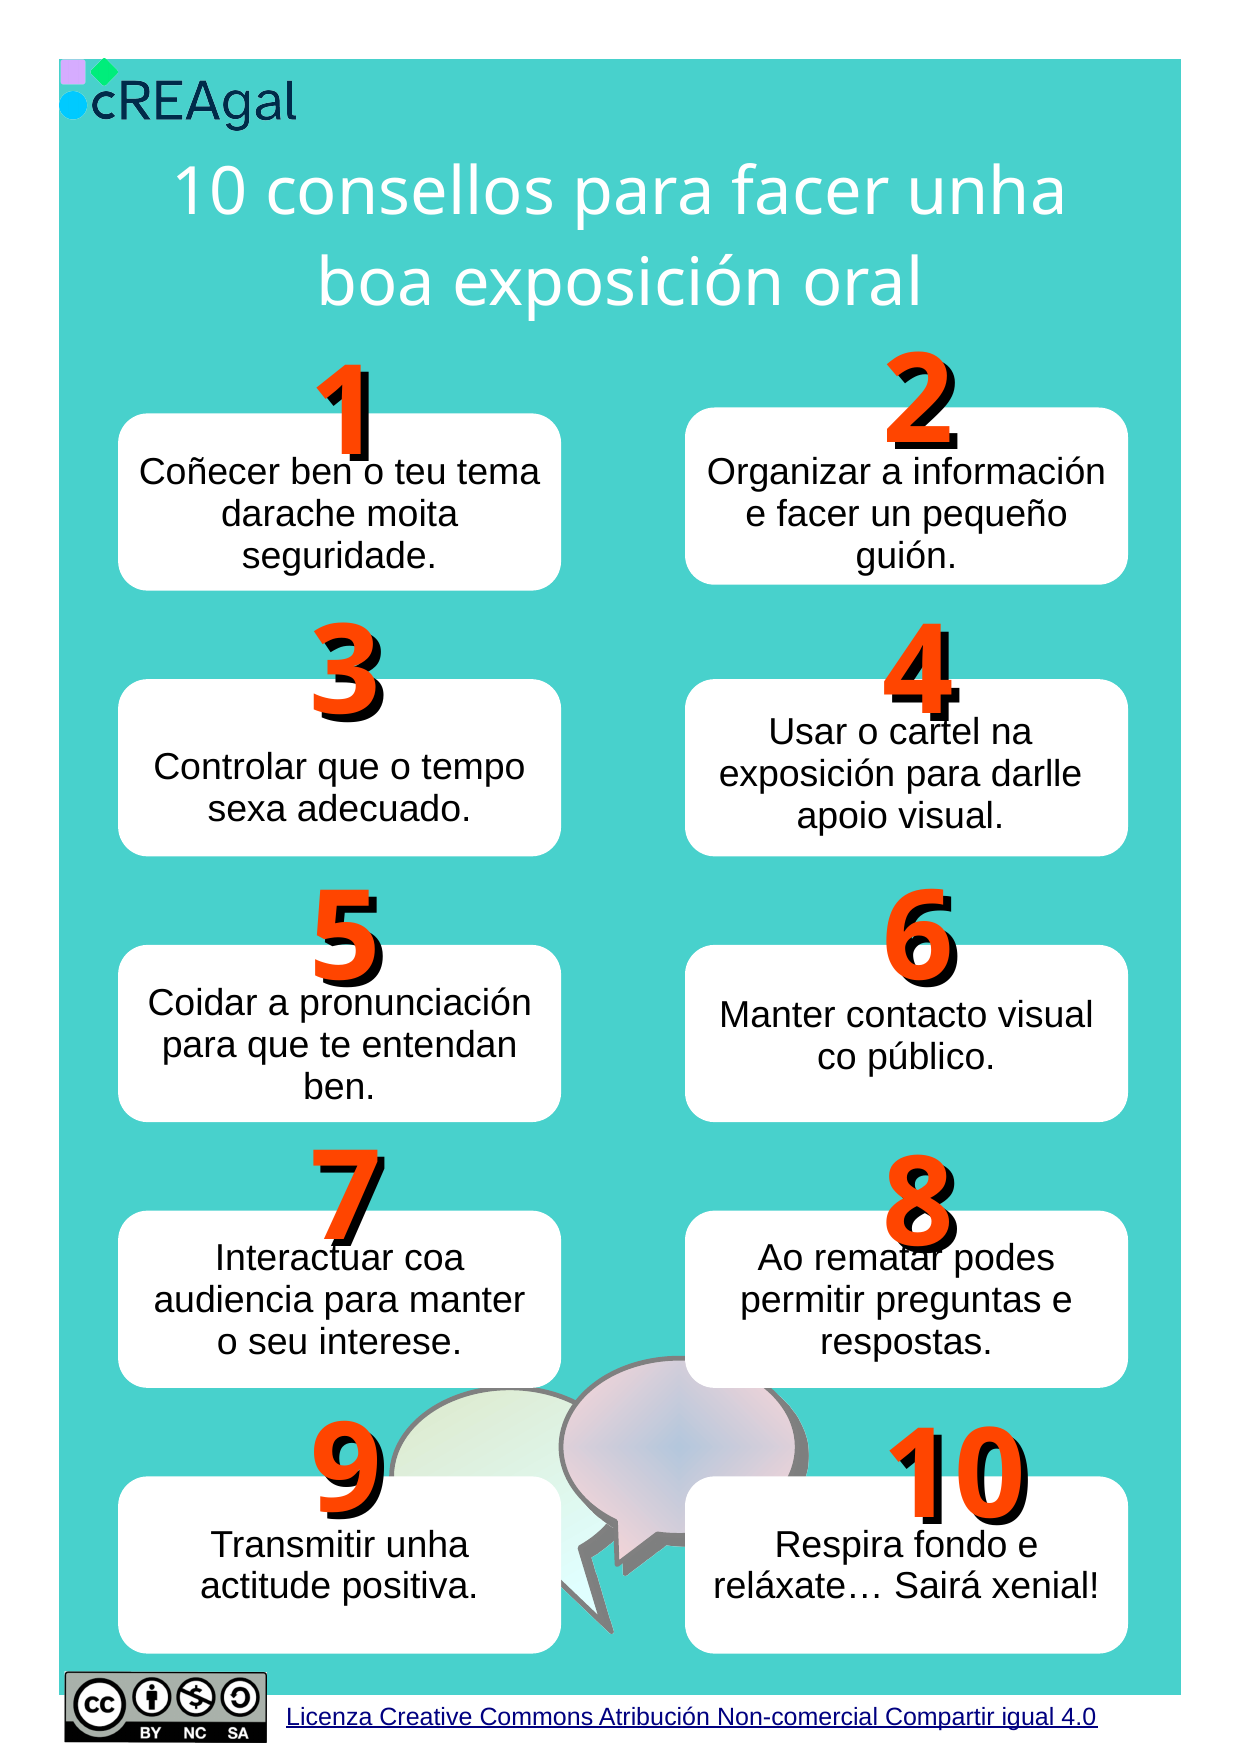

10 consellos para facer unha boa exposición oral
2
1
Coñecer ben o teu tema darache moita seguridade.
Organizar a información e facer un pequeño guión.
3
4
Usar o cartel na exposición para darlle apoio visual.
Controlar que o tempo sexa adecuado.
5
6
Coidar a pronunciación para que te entendan ben.
Manter contacto visual co público.
7
8
Interactuar coa audiencia para manter o seu interese.
Ao rematar podes permitir preguntas e respostas.
9
10
Transmitir unha actitude positiva.
Respira fondo e reláxate… Sairá xenial!
 Licenza Creative Commons Atribución Non-comercial Compartir igual 4.0